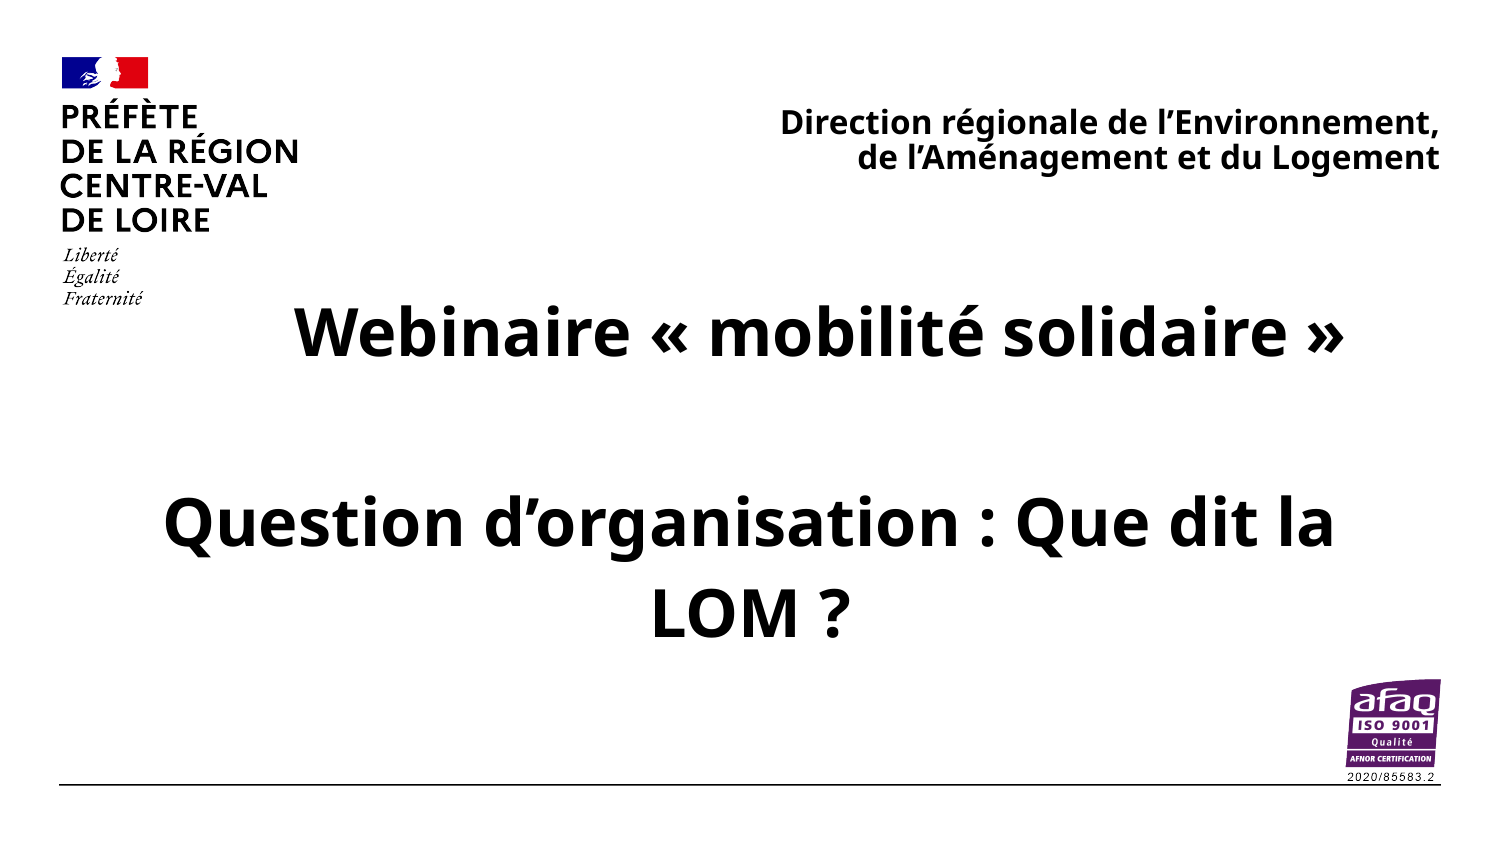

#
Webinaire « mobilité solidaire »
Question d’organisation : Que dit la LOM ?